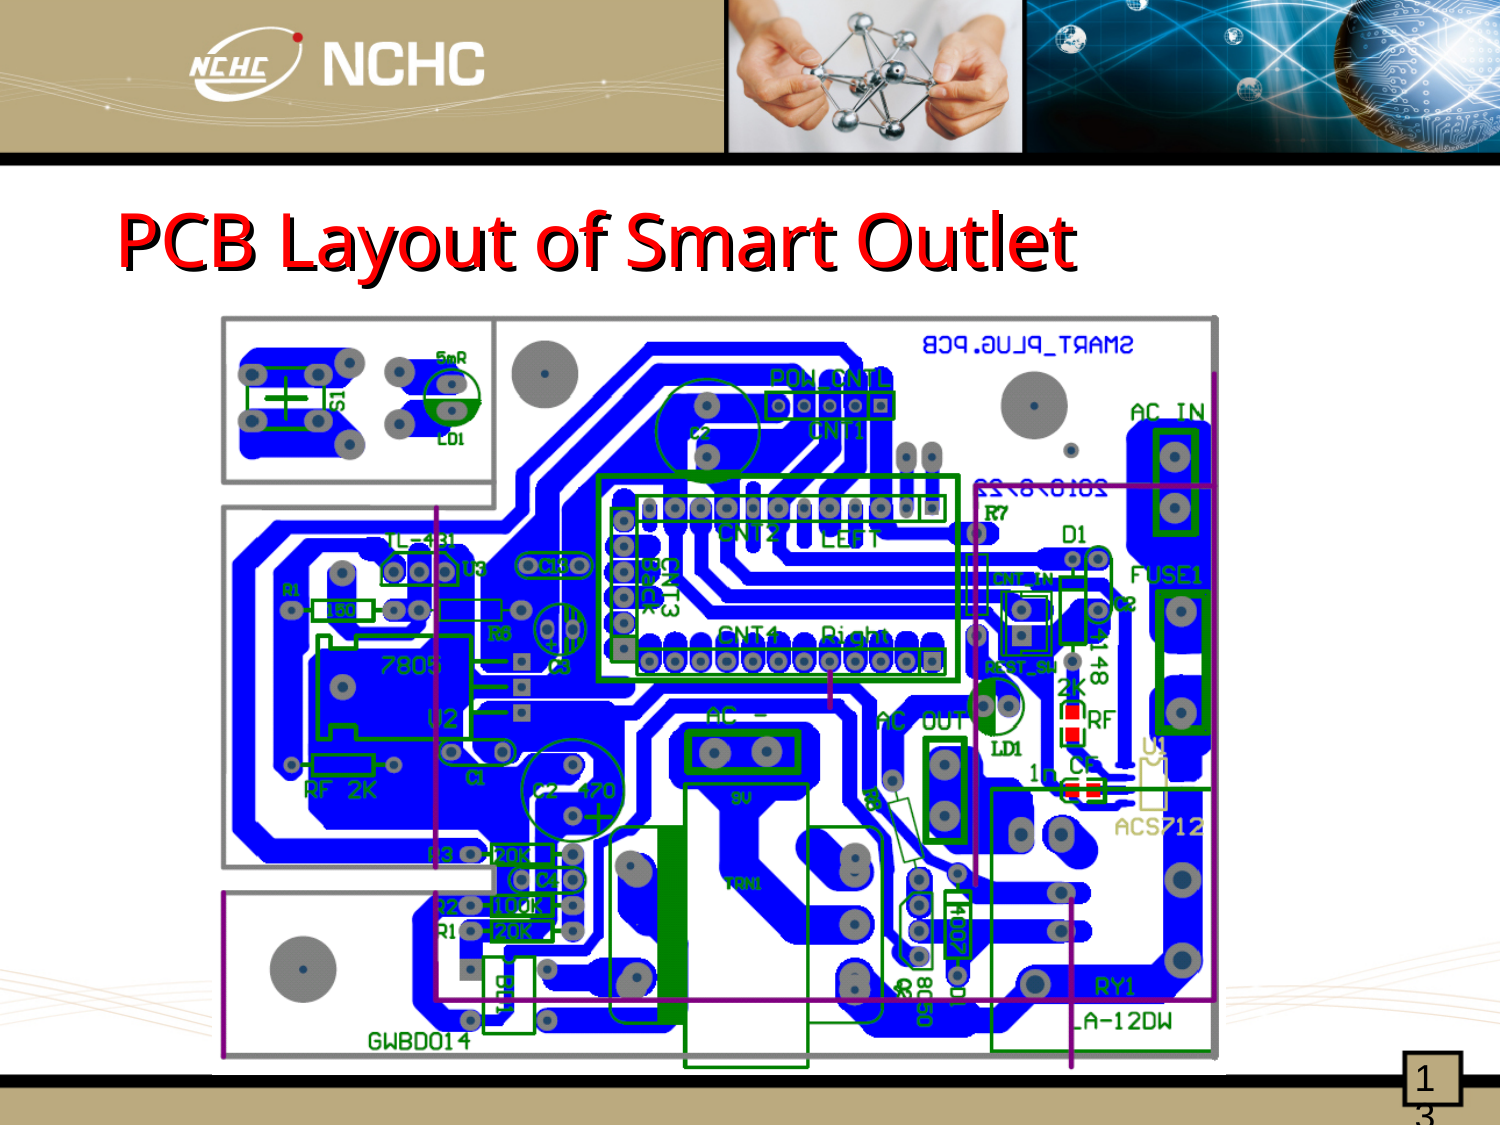

# PCB Layout of Smart Outlet
13